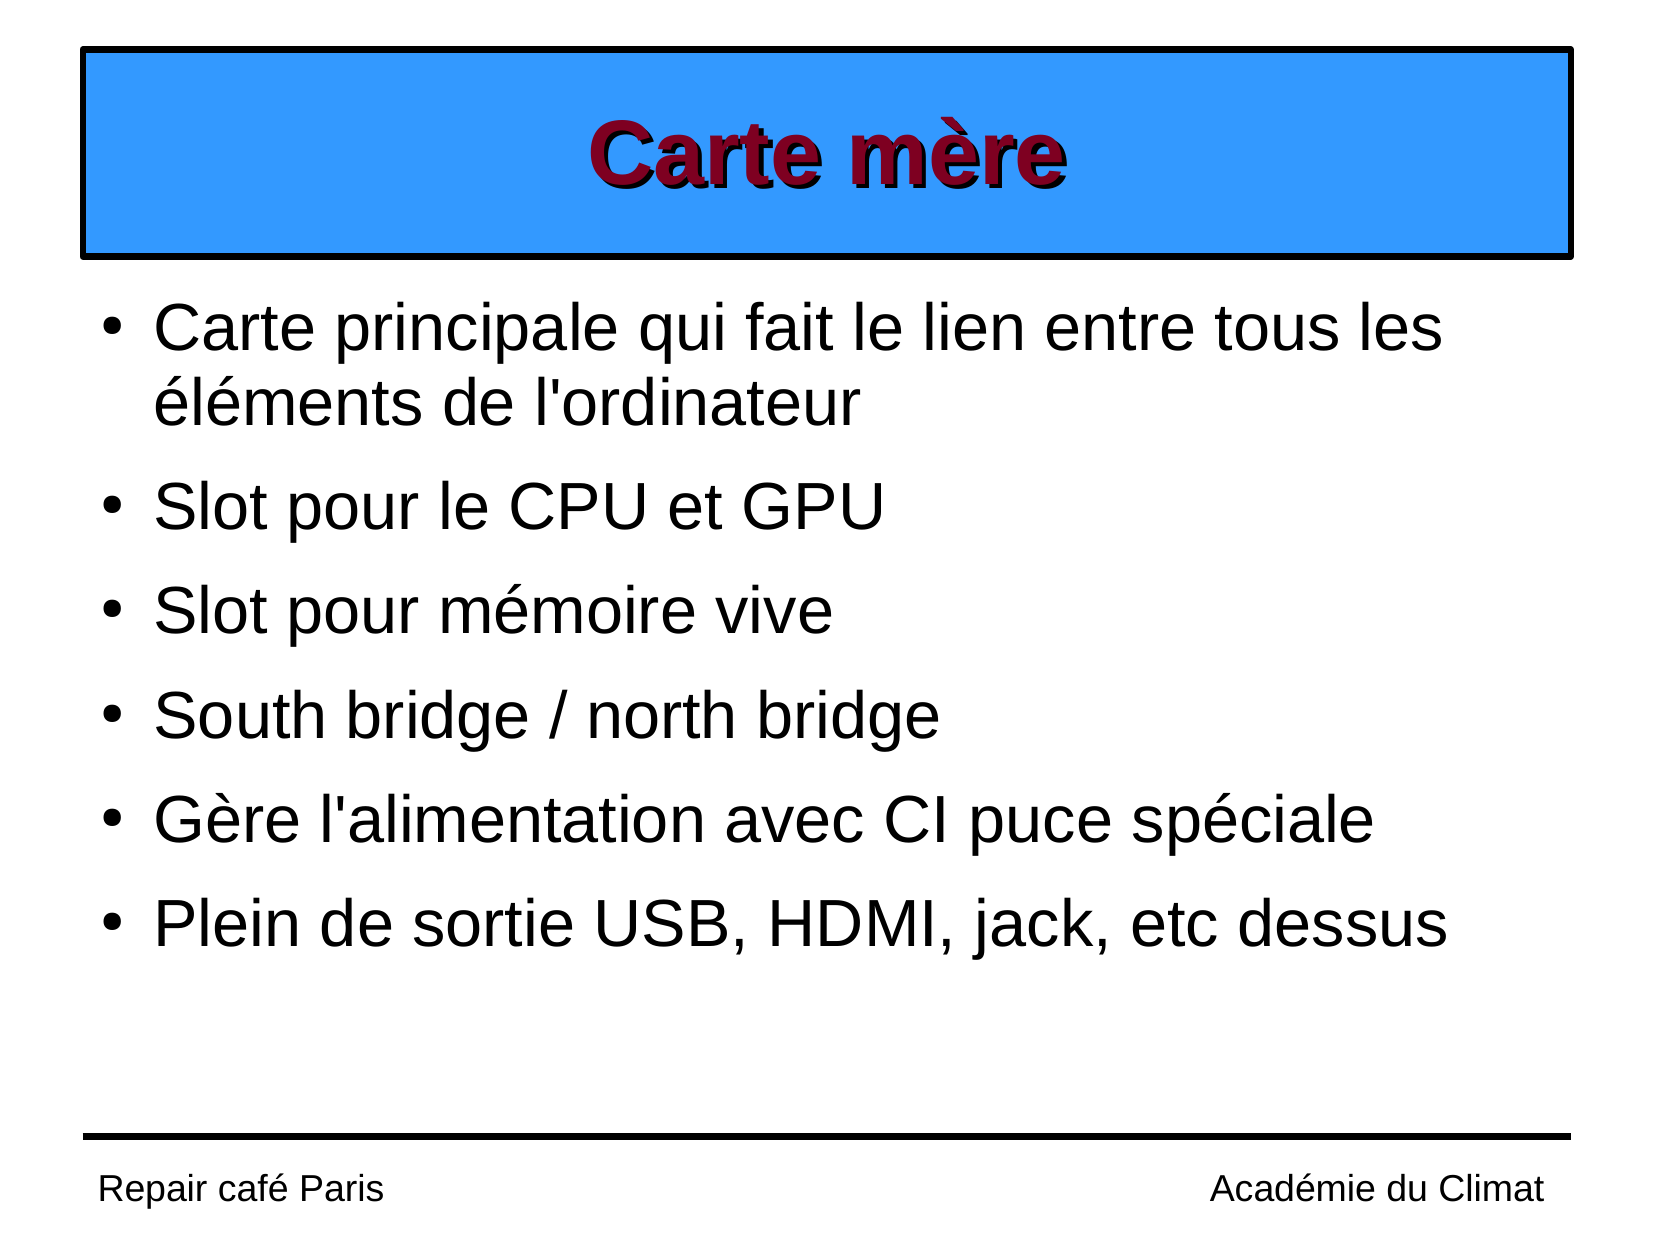

# Carte mère
Carte principale qui fait le lien entre tous les éléments de l'ordinateur
Slot pour le CPU et GPU
Slot pour mémoire vive
South bridge / north bridge
Gère l'alimentation avec CI puce spéciale
Plein de sortie USB, HDMI, jack, etc dessus
Repair café Paris	Académie du Climat